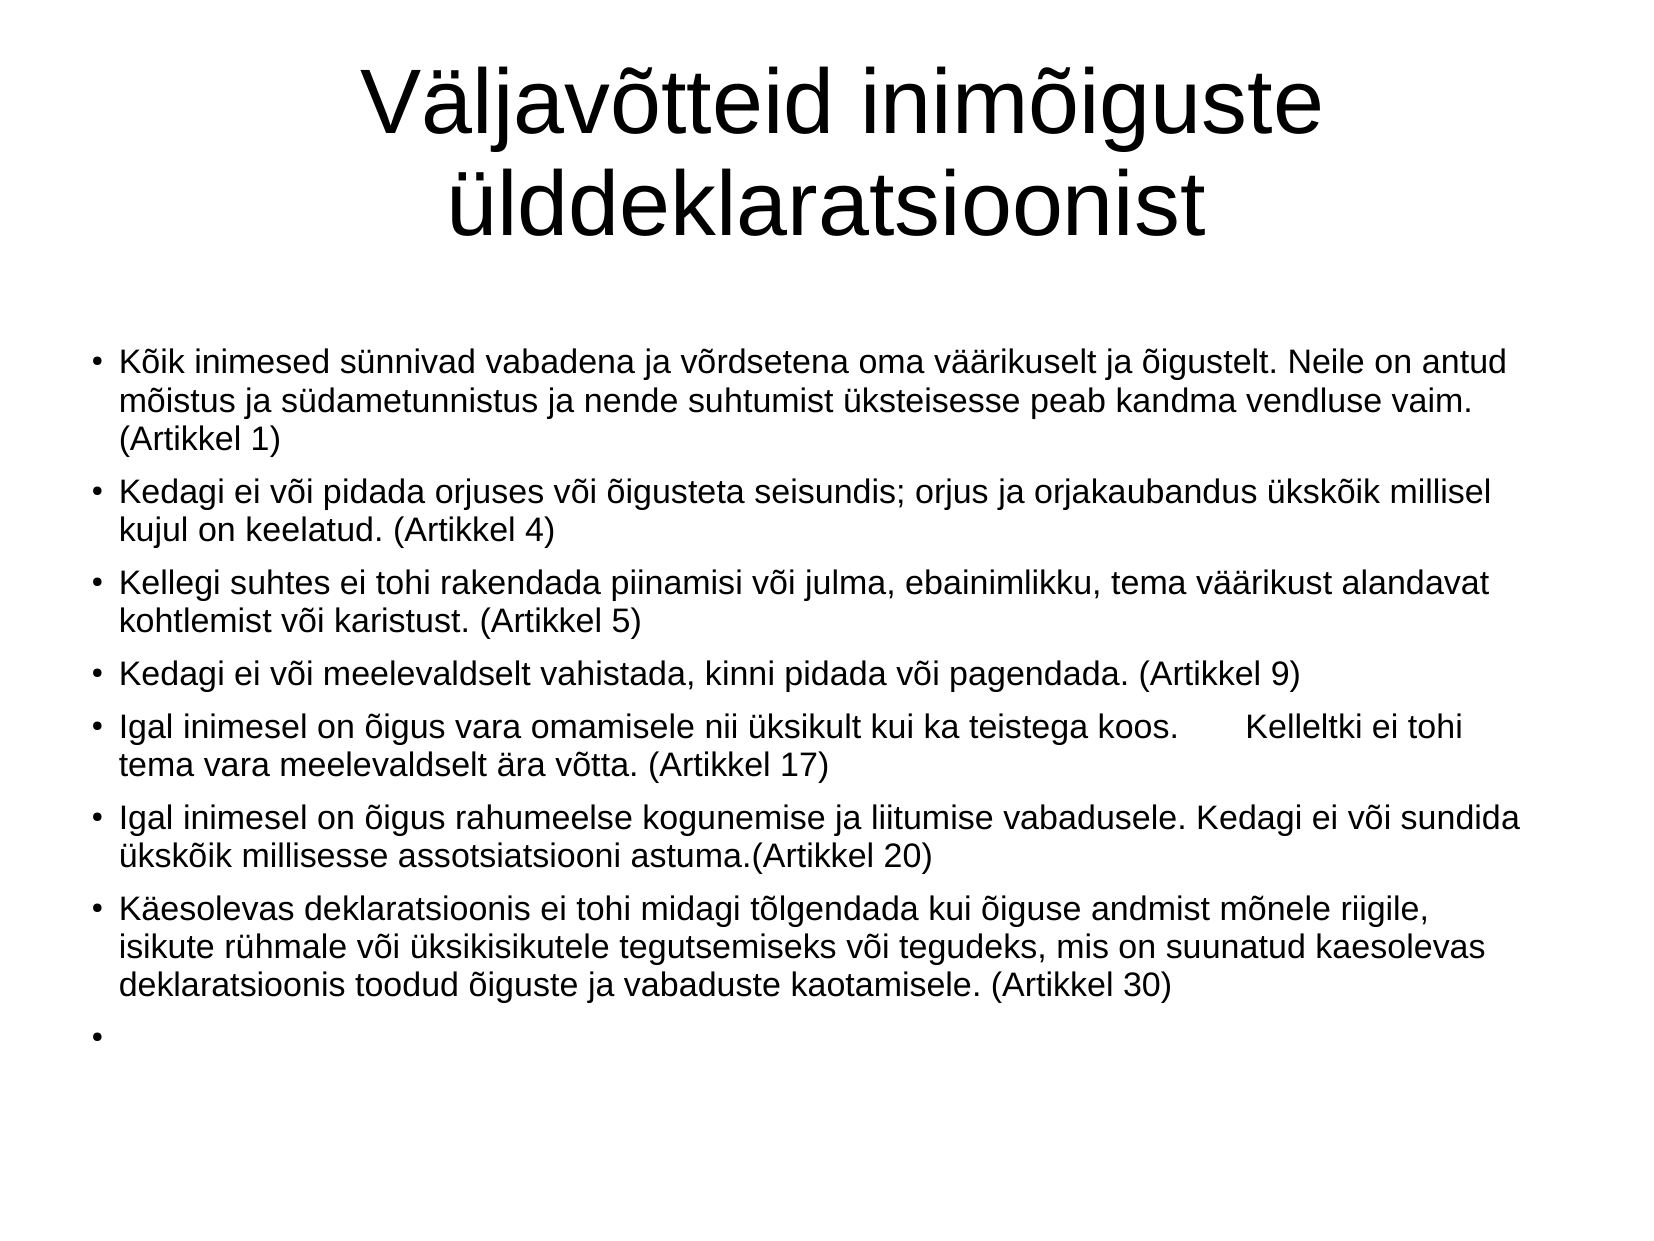

# Väljavõtteid inimõiguste ülddeklaratsioonist
Kõik inimesed sünnivad vabadena ja võrdsetena oma väärikuselt ja õigustelt. Neile on antud mõistus ja südametunnistus ja nende suhtumist üksteisesse peab kandma vendluse vaim.(Artikkel 1)
Kedagi ei või pidada orjuses või õigusteta seisundis; orjus ja orjakaubandus ükskõik millisel kujul on keelatud. (Artikkel 4)
Kellegi suhtes ei tohi rakendada piinamisi või julma, ebainimlikku, tema väärikust alandavat kohtlemist või karistust. (Artikkel 5)
Kedagi ei või meelevaldselt vahistada, kinni pidada või pagendada. (Artikkel 9)
Igal inimesel on õigus vara omamisele nii üksikult kui ka teistega koos. Kelleltki ei tohi tema vara meelevaldselt ära võtta. (Artikkel 17)
Igal inimesel on õigus rahumeelse kogunemise ja liitumise vabadusele. Kedagi ei või sundida ükskõik millisesse assotsiatsiooni astuma.(Artikkel 20)
Käesolevas deklaratsioonis ei tohi midagi tõlgendada kui õiguse andmist mõnele riigile, isikute rühmale või üksikisikutele tegutsemiseks või tegudeks, mis on suunatud kaesolevas deklaratsioonis toodud õiguste ja vabaduste kaotamisele. (Artikkel 30)